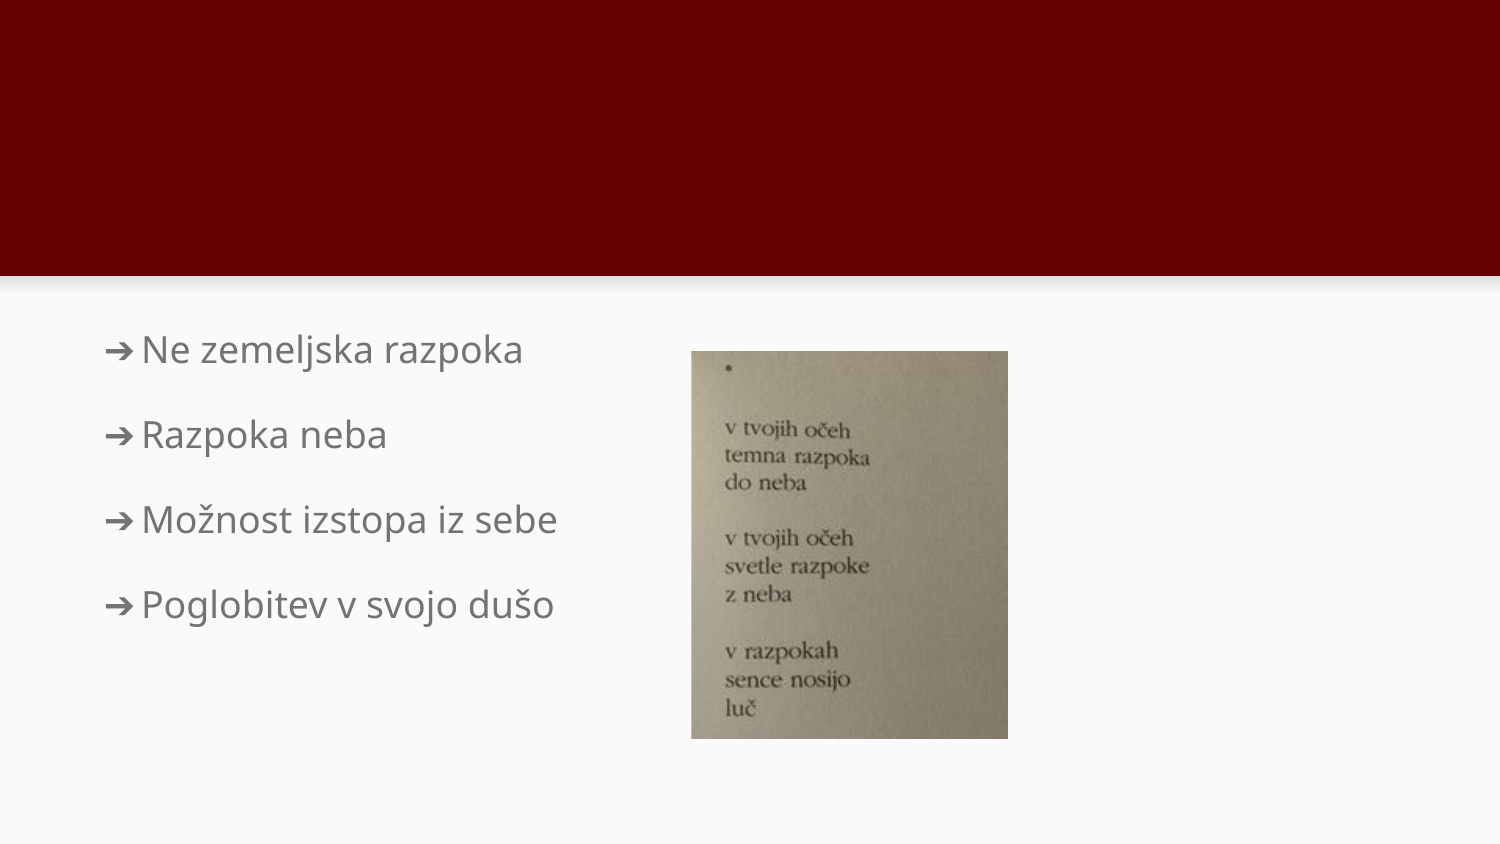

# Ne zemeljska razpoka
Razpoka neba
Možnost izstopa iz sebe
Poglobitev v svojo dušo